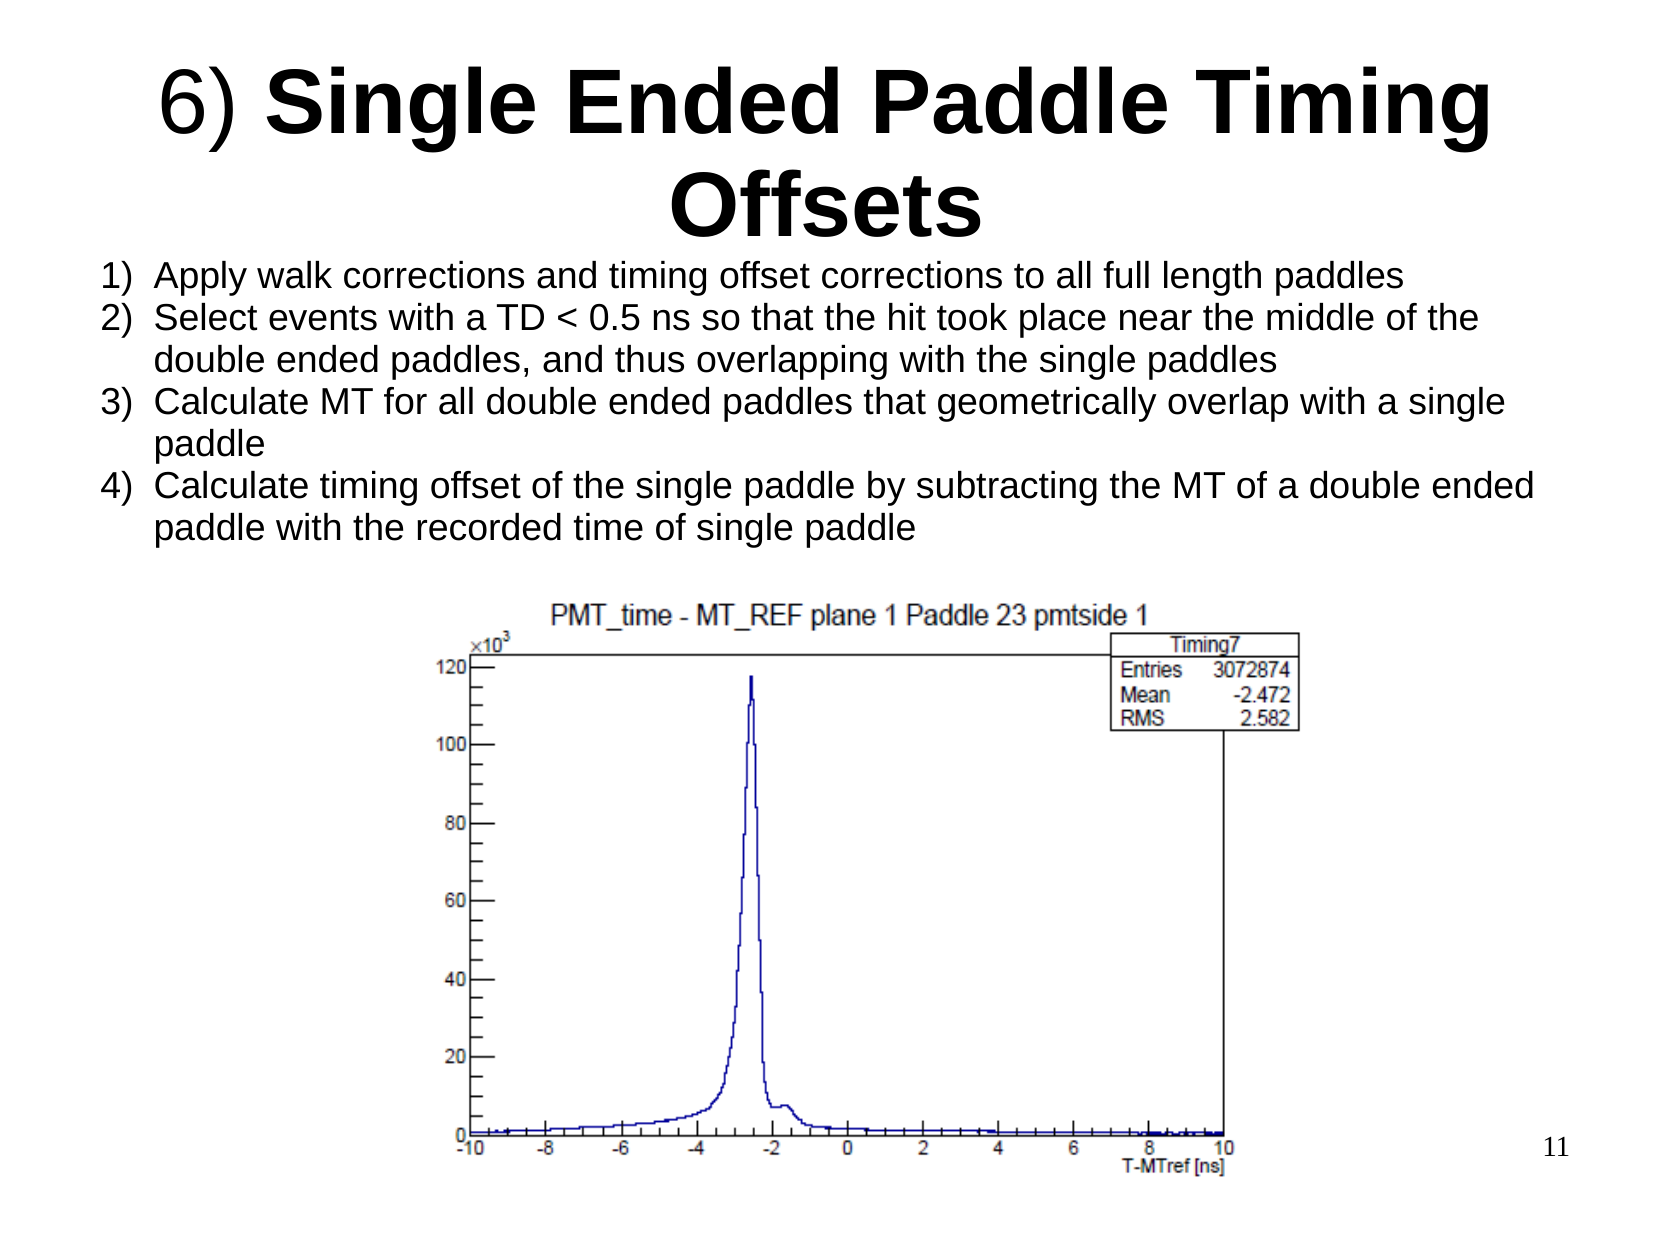

# 6) Single Ended Paddle Timing Offsets
Apply walk corrections and timing offset corrections to all full length paddles
Select events with a TD < 0.5 ns so that the hit took place near the middle of the double ended paddles, and thus overlapping with the single paddles
Calculate MT for all double ended paddles that geometrically overlap with a single paddle
Calculate timing offset of the single paddle by subtracting the MT of a double ended paddle with the recorded time of single paddle
11